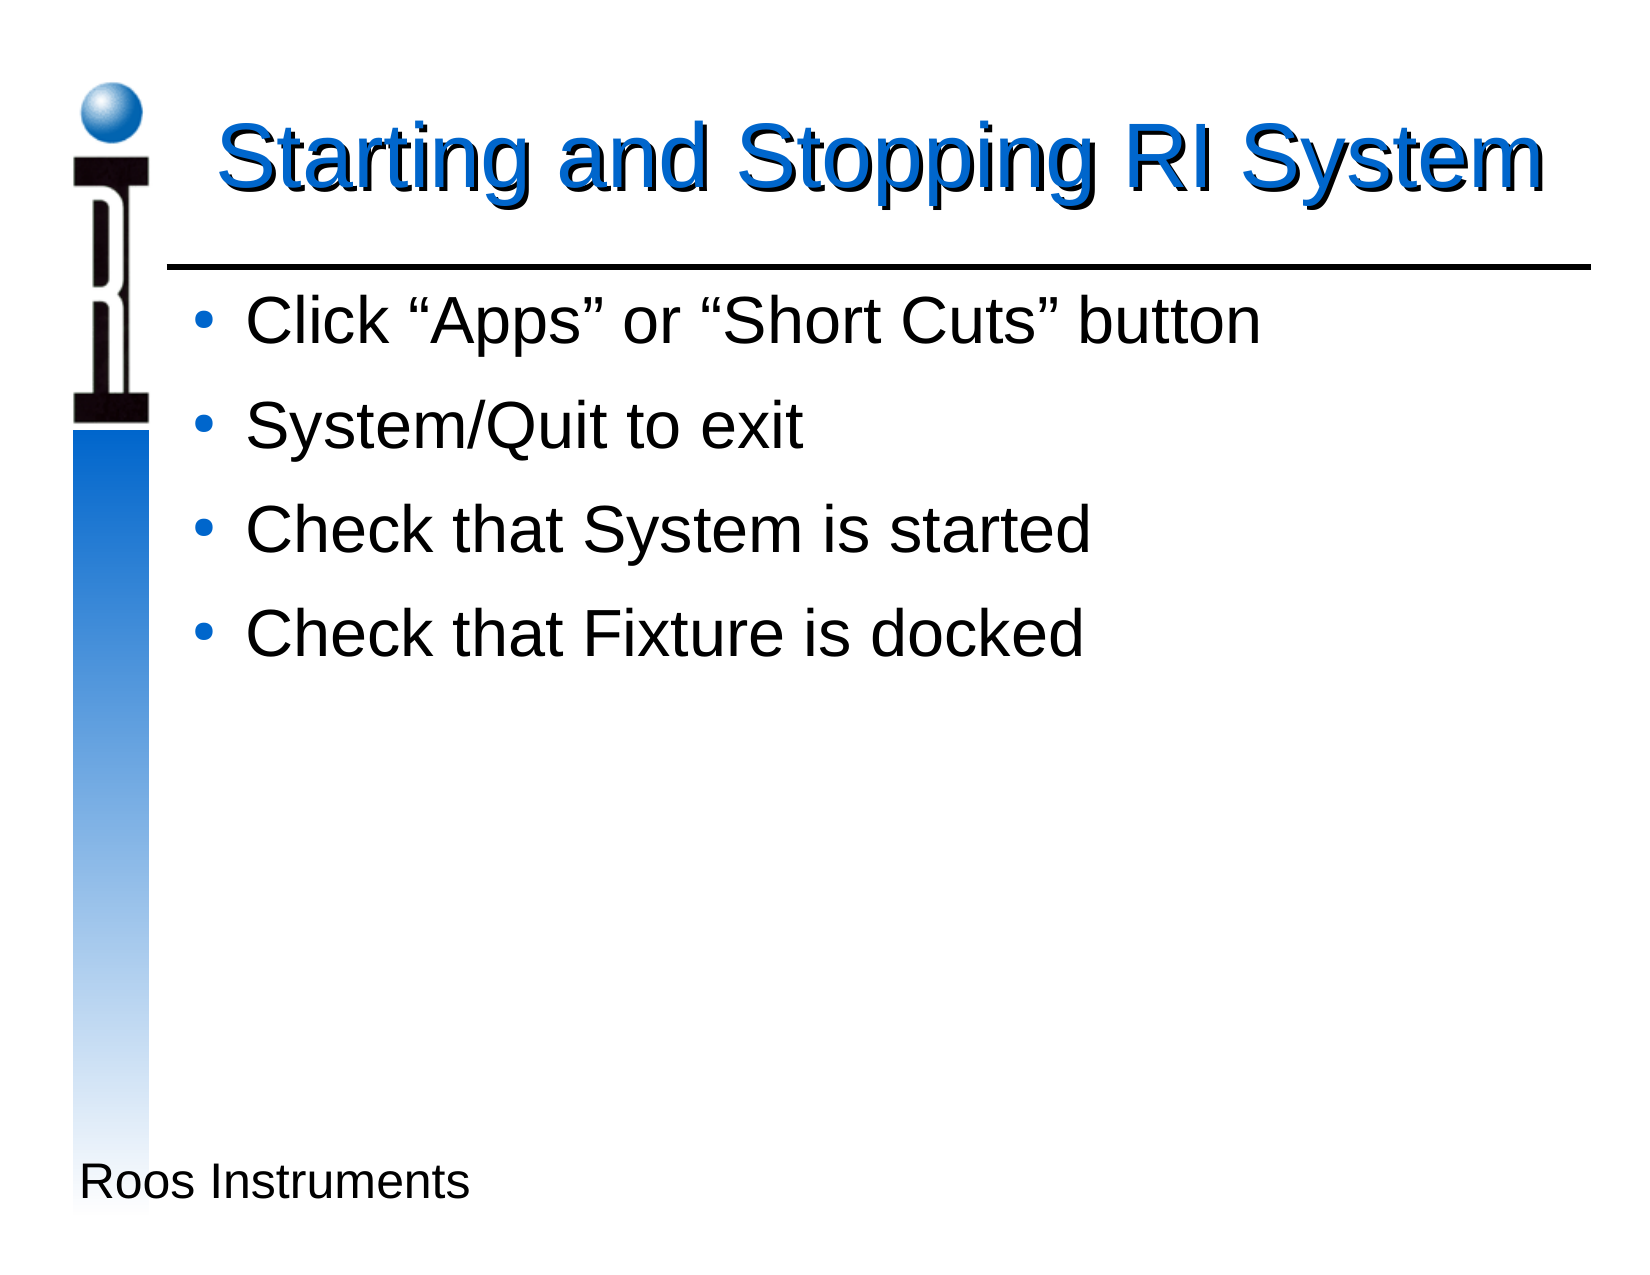

# Starting and Stopping RI System
Click “Apps” or “Short Cuts” button
System/Quit to exit
Check that System is started
Check that Fixture is docked